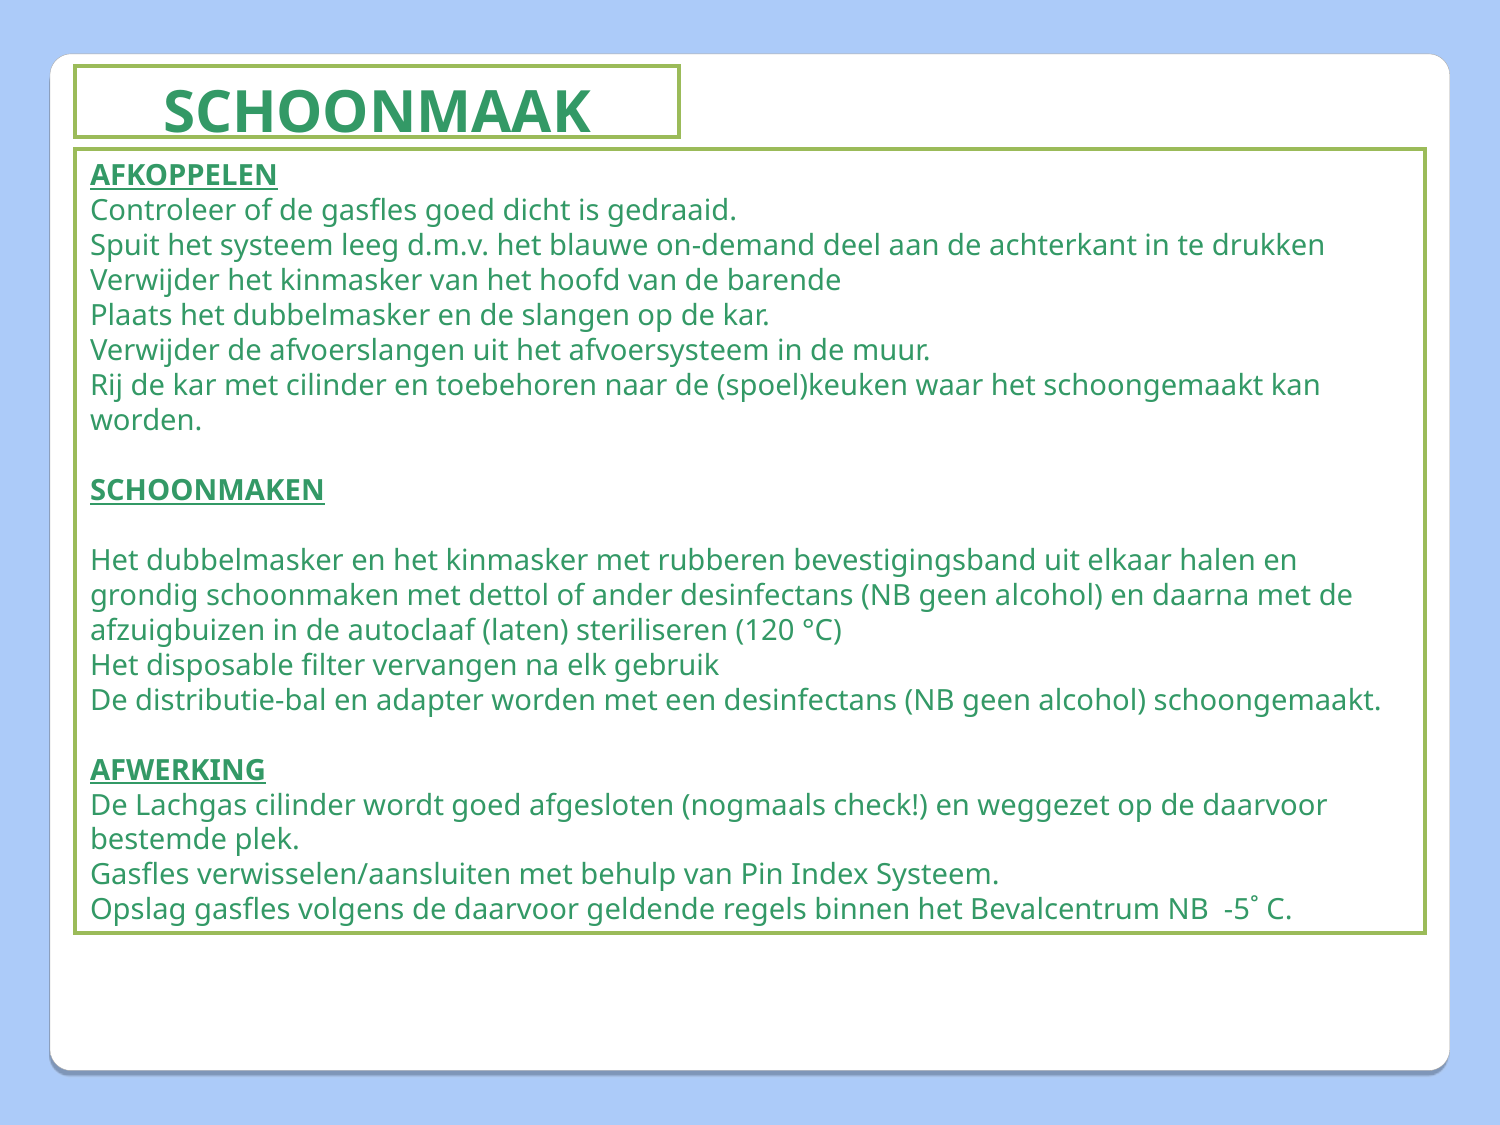

SCHOONMAAK
AFKOPPELEN
Controleer of de gasfles goed dicht is gedraaid.
Spuit het systeem leeg d.m.v. het blauwe on-demand deel aan de achterkant in te drukken
Verwijder het kinmasker van het hoofd van de barende
Plaats het dubbelmasker en de slangen op de kar.
Verwijder de afvoerslangen uit het afvoersysteem in de muur.
Rij de kar met cilinder en toebehoren naar de (spoel)keuken waar het schoongemaakt kan worden.
SCHOONMAKEN
Het dubbelmasker en het kinmasker met rubberen bevestigingsband uit elkaar halen en grondig schoonmaken met dettol of ander desinfectans (NB geen alcohol) en daarna met de afzuigbuizen in de autoclaaf (laten) steriliseren (120 °C)
Het disposable filter vervangen na elk gebruik
De distributie-bal en adapter worden met een desinfectans (NB geen alcohol) schoongemaakt.
AFWERKING
De Lachgas cilinder wordt goed afgesloten (nogmaals check!) en weggezet op de daarvoor bestemde plek.
Gasfles verwisselen/aansluiten met behulp van Pin Index Systeem.
Opslag gasfles volgens de daarvoor geldende regels binnen het Bevalcentrum NB -5˚ C.